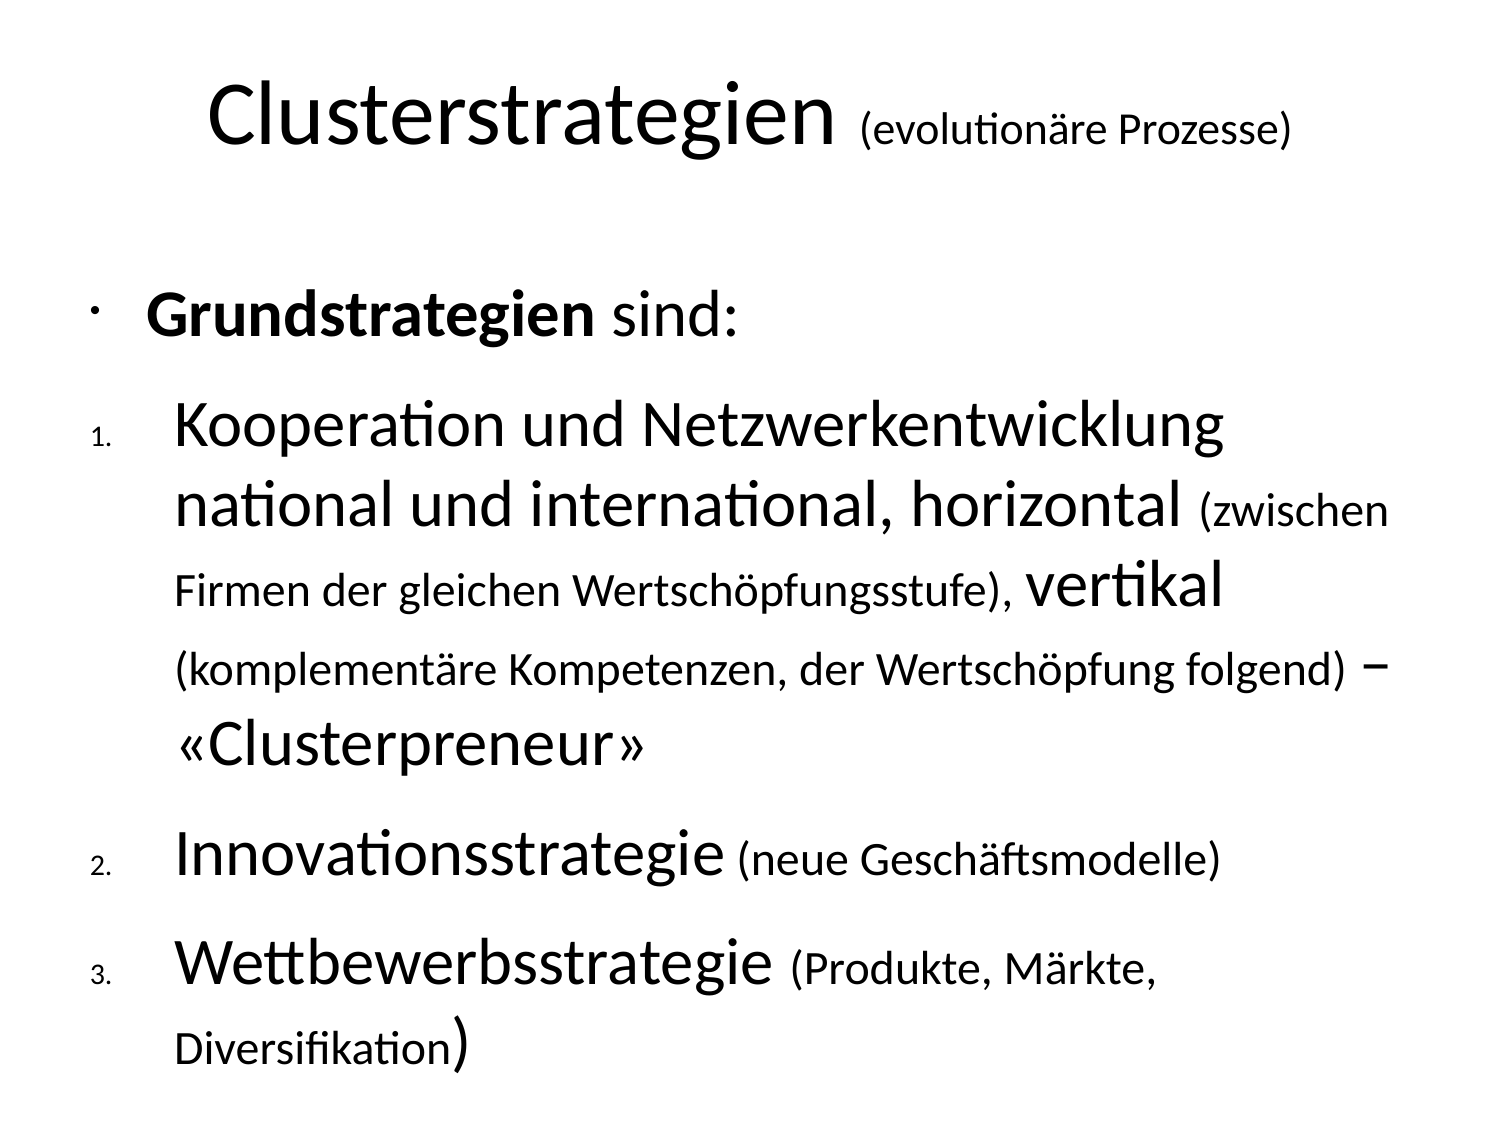

# Clusterstrategien (evolutionäre Prozesse)
Grundstrategien sind:
Kooperation und Netzwerkentwicklung national und international, horizontal (zwischen Firmen der gleichen Wertschöpfungsstufe), vertikal (komplementäre Kompetenzen, der Wertschöpfung folgend) – «Clusterpreneur»
Innovationsstrategie (neue Geschäftsmodelle)
Wettbewerbsstrategie (Produkte, Märkte, Diversifikation)
Nachhaltigkeitsstrategie (Umgang mit der Ökologie)
Spezifische Strategien sind:
Kostenführerschaft (Wettbewerbsvorteile durch geringe Kosten)
Nischenorientierung (bestimmte Kundengruppen, Segmente, Märkte)
Differenzierung (Nutzen über Imitationsschutz)
Internationalisierung (hohe Exportanteile; Netzwerke, Kooperationen führen zu starkem Umsatzwachstum)
Digitalisierung (Umgang mit grossen Datenmengen)